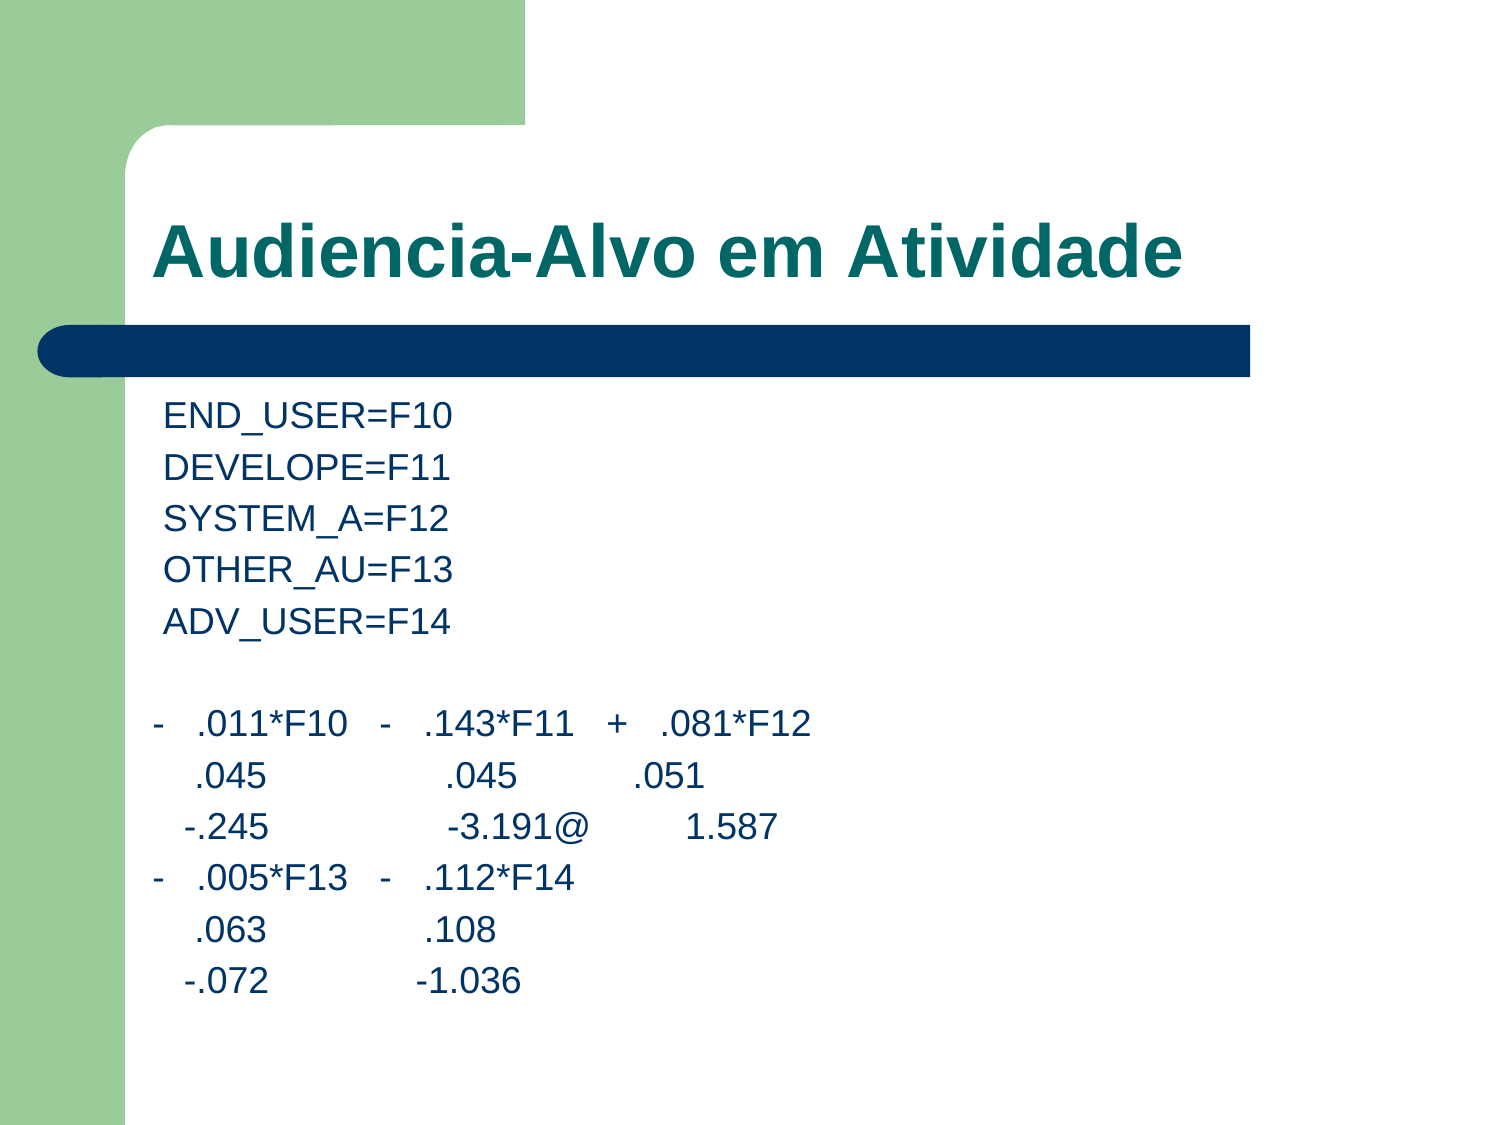

# Audiencia-Alvo em Atividade
 END_USER=F10
 DEVELOPE=F11
 SYSTEM_A=F12
 OTHER_AU=F13
 ADV_USER=F14
- .011*F10 - .143*F11 + .081*F12
 .045 .045 .051
 -.245 -3.191@ 1.587
- .005*F13 - .112*F14
 .063 .108
 -.072 -1.036